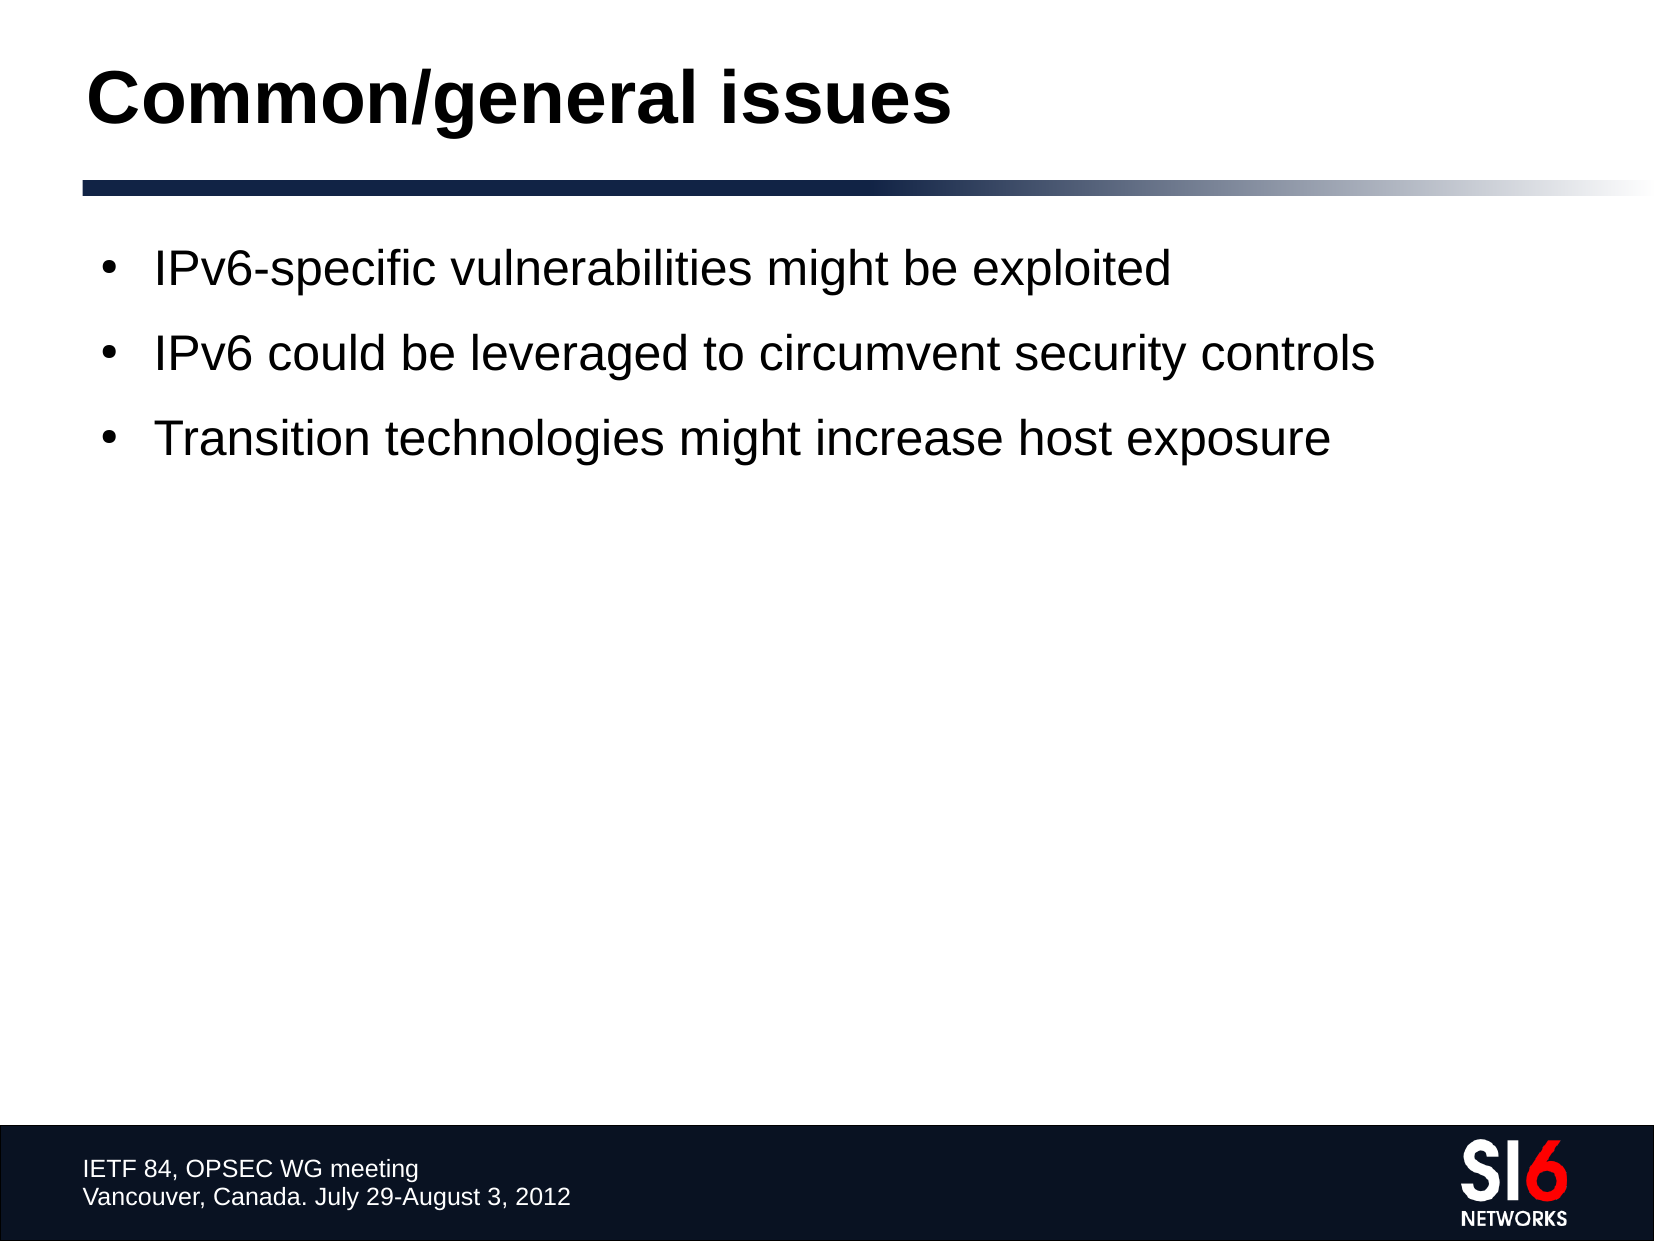

# Common/general issues
IPv6-specific vulnerabilities might be exploited
IPv6 could be leveraged to circumvent security controls
Transition technologies might increase host exposure